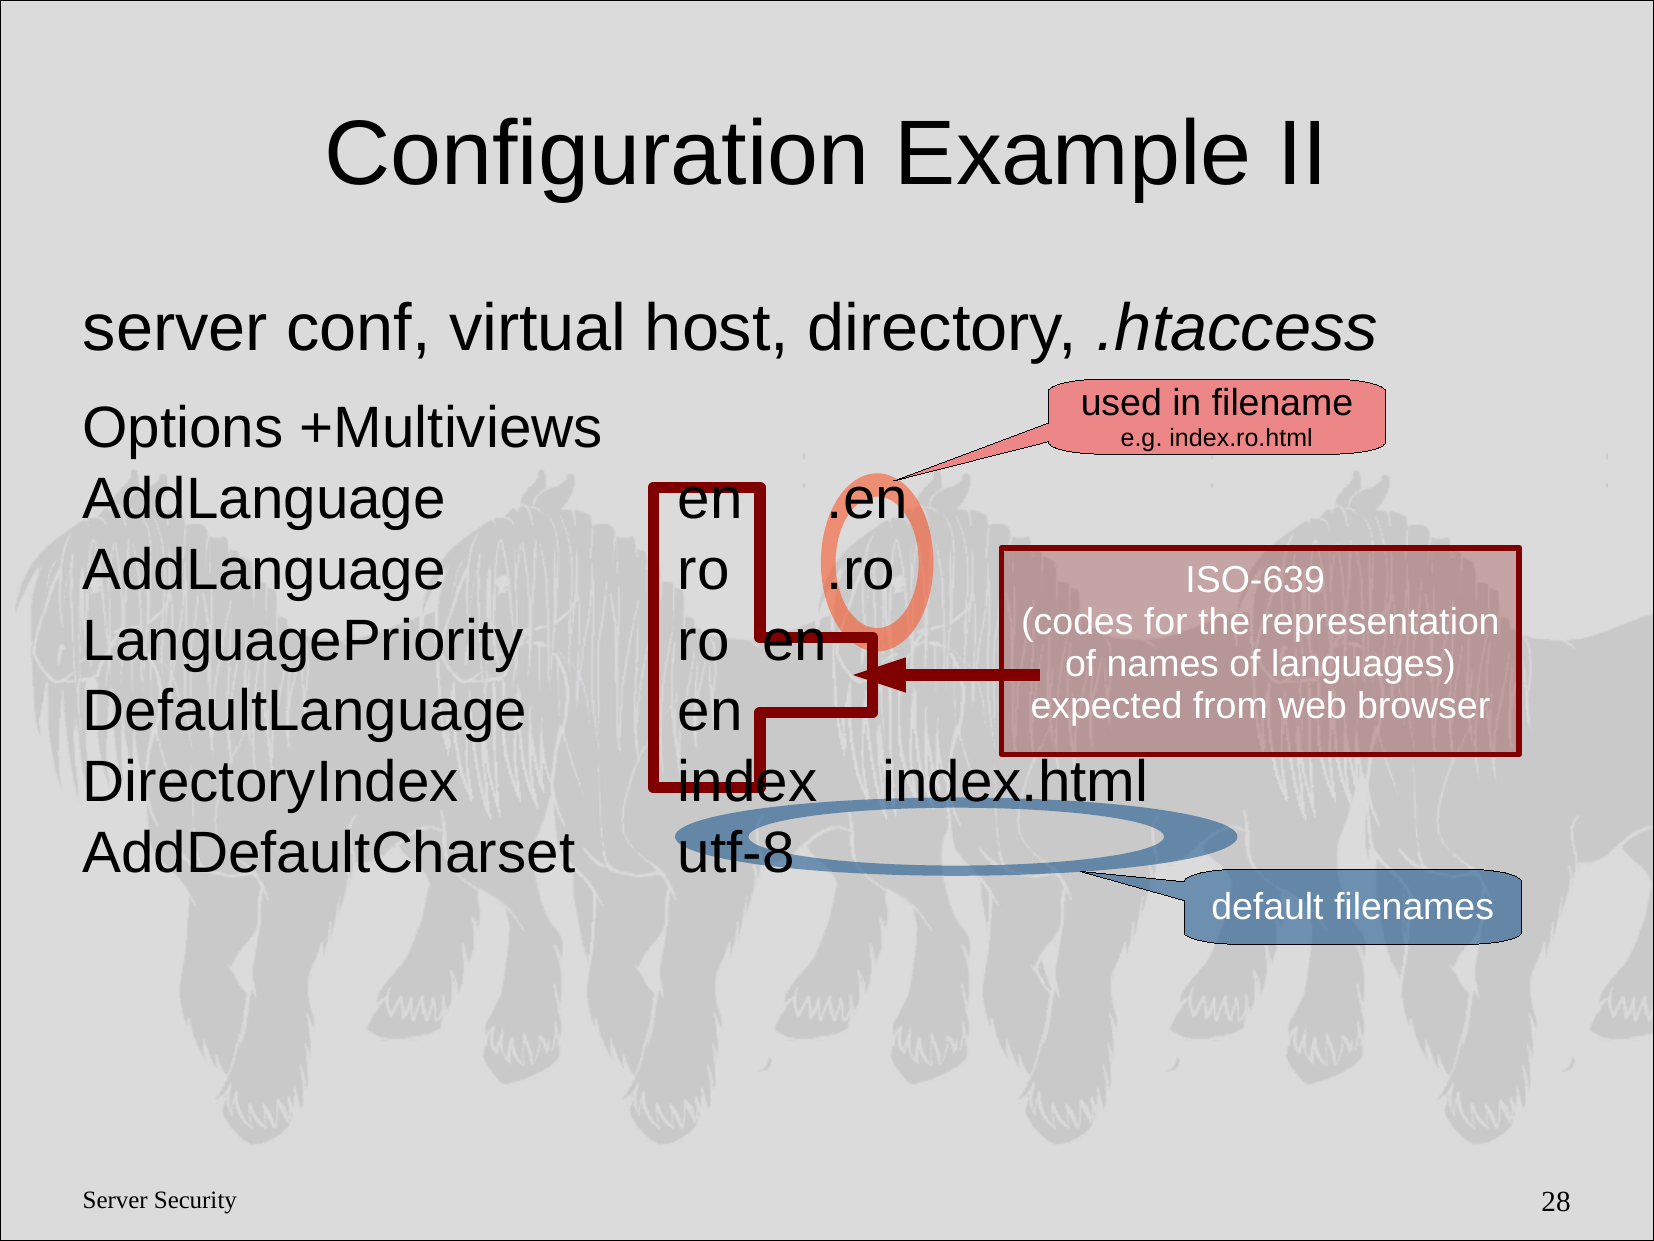

# Configuration Example II
server conf, virtual host, directory, .htaccess
Options +Multiviews
AddLanguage 			en 	.en
AddLanguage 			ro 	.ro
LanguagePriority 		ro en
DefaultLanguage 		en
DirectoryIndex			index index.html
AddDefaultCharset		utf-8
used in filename
e.g. index.ro.html
ISO-639
(codes for the representation of names of languages)
expected from web browser
default filenames